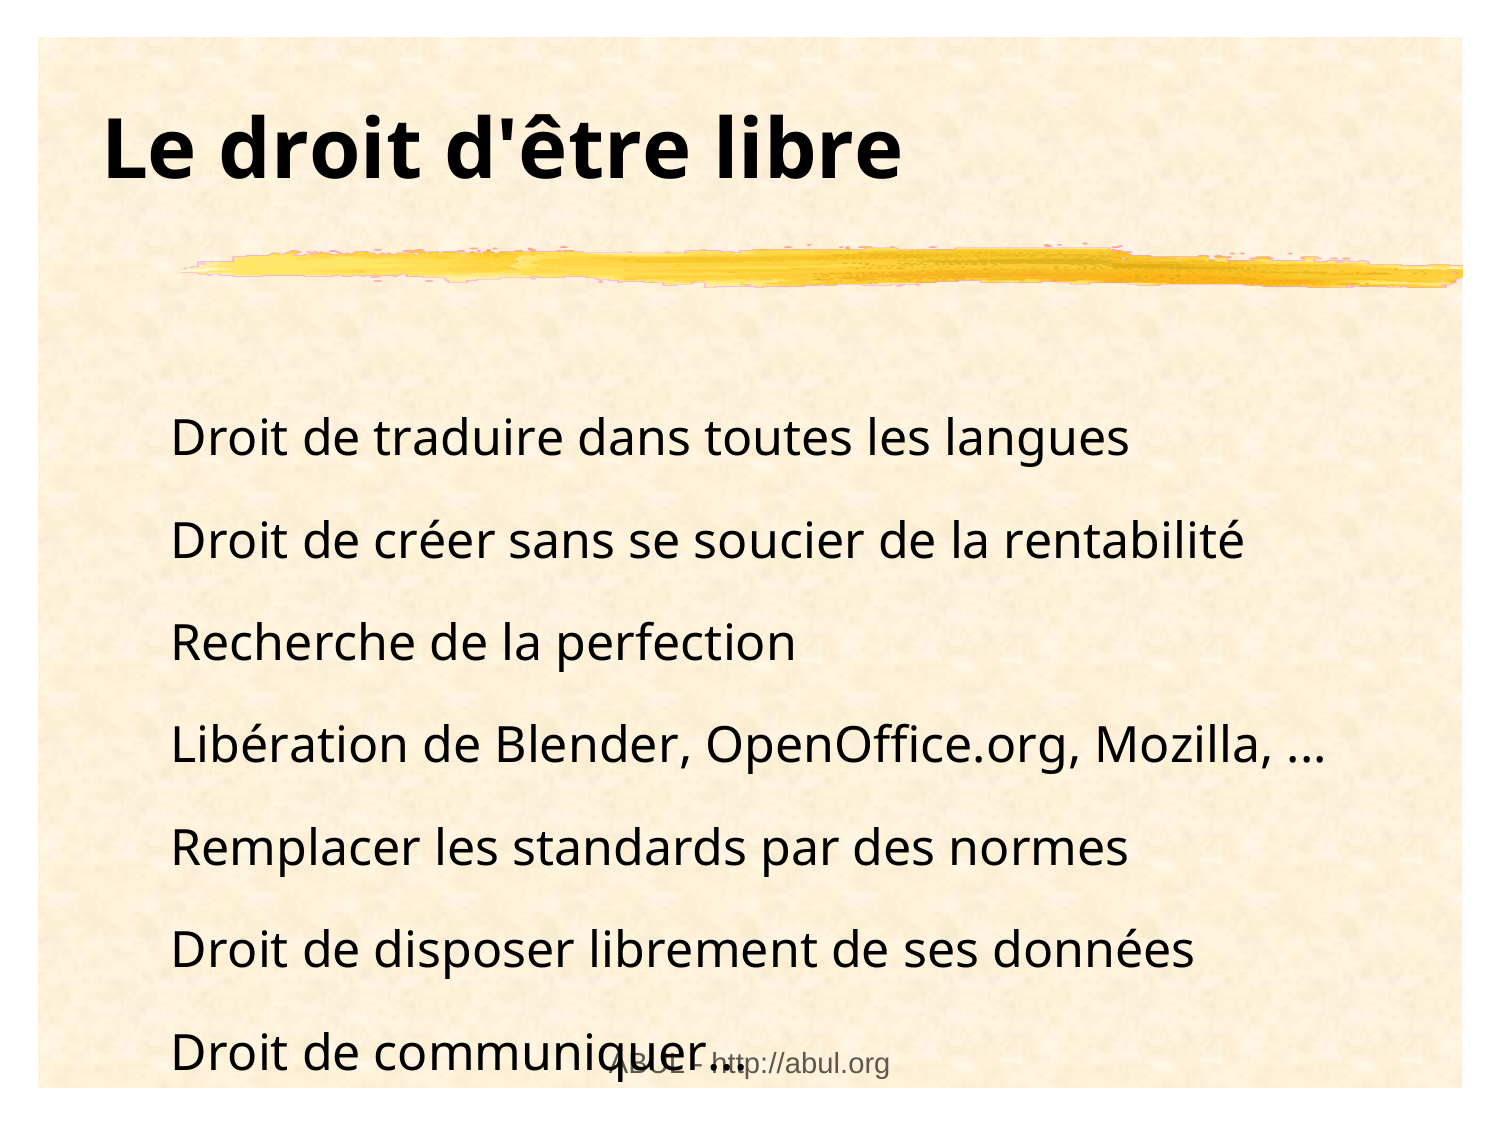

# Le droit d'être libre
Droit de traduire dans toutes les langues
Droit de créer sans se soucier de la rentabilité
Recherche de la perfection
Libération de Blender, OpenOffice.org, Mozilla, ...
Remplacer les standards par des normes
Droit de disposer librement de ses données
Droit de communiquer...